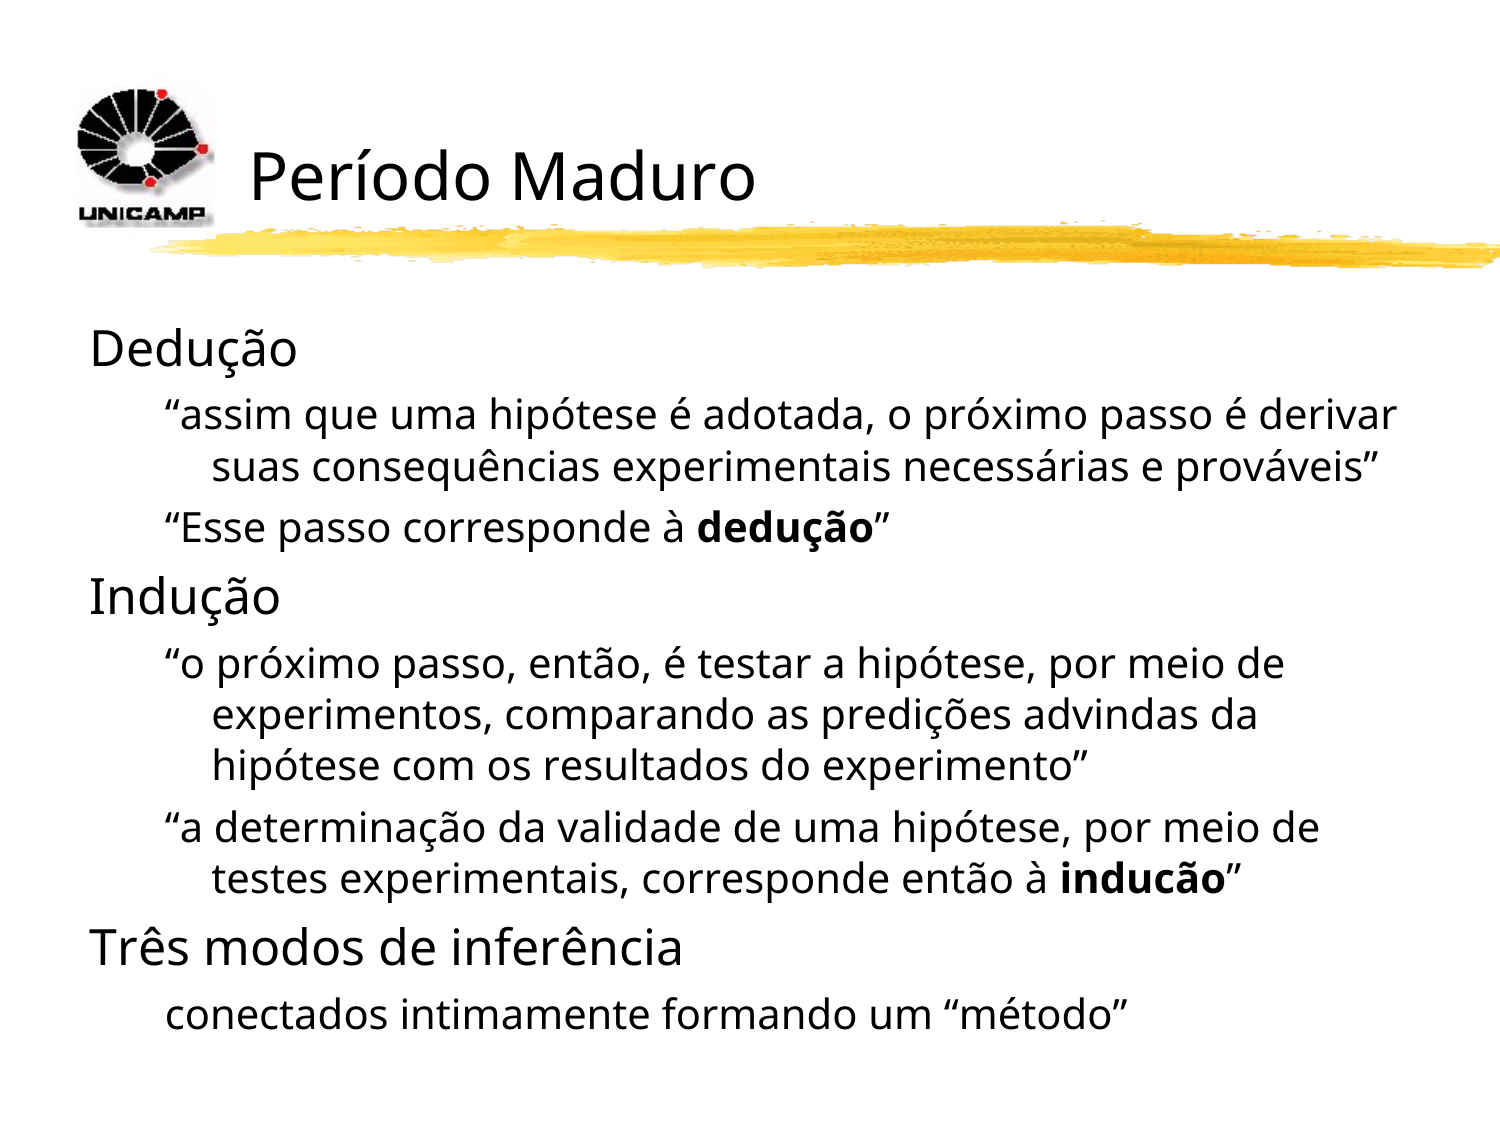

# Período Maduro
Dedução
“assim que uma hipótese é adotada, o próximo passo é derivar suas consequências experimentais necessárias e prováveis”
“Esse passo corresponde à dedução”
Indução
“o próximo passo, então, é testar a hipótese, por meio de experimentos, comparando as predições advindas da hipótese com os resultados do experimento”
“a determinação da validade de uma hipótese, por meio de testes experimentais, corresponde então à inducão”
Três modos de inferência
conectados intimamente formando um “método”